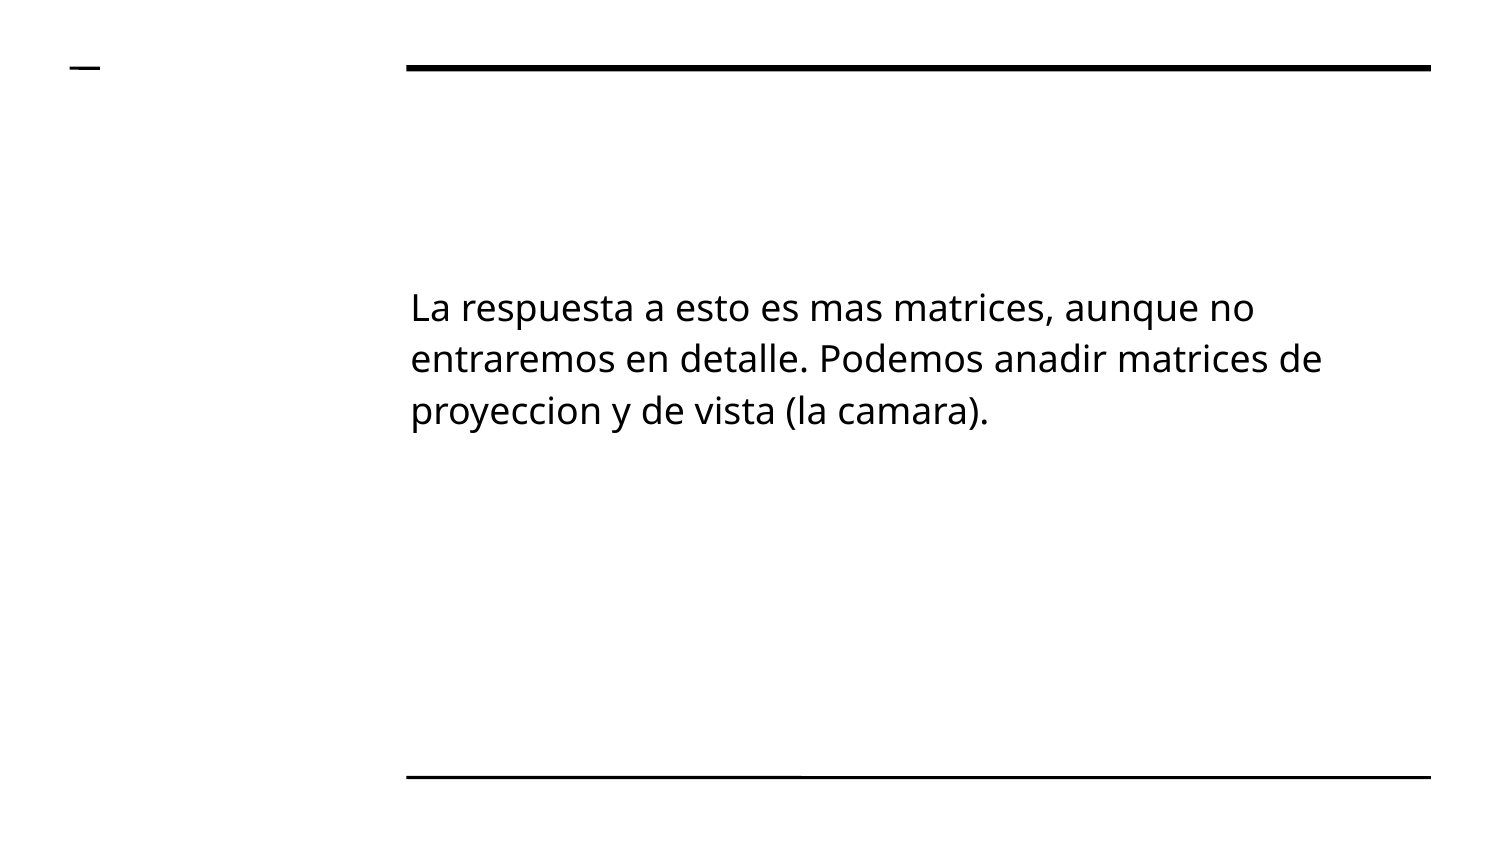

#
La respuesta a esto es mas matrices, aunque no entraremos en detalle. Podemos anadir matrices de proyeccion y de vista (la camara).